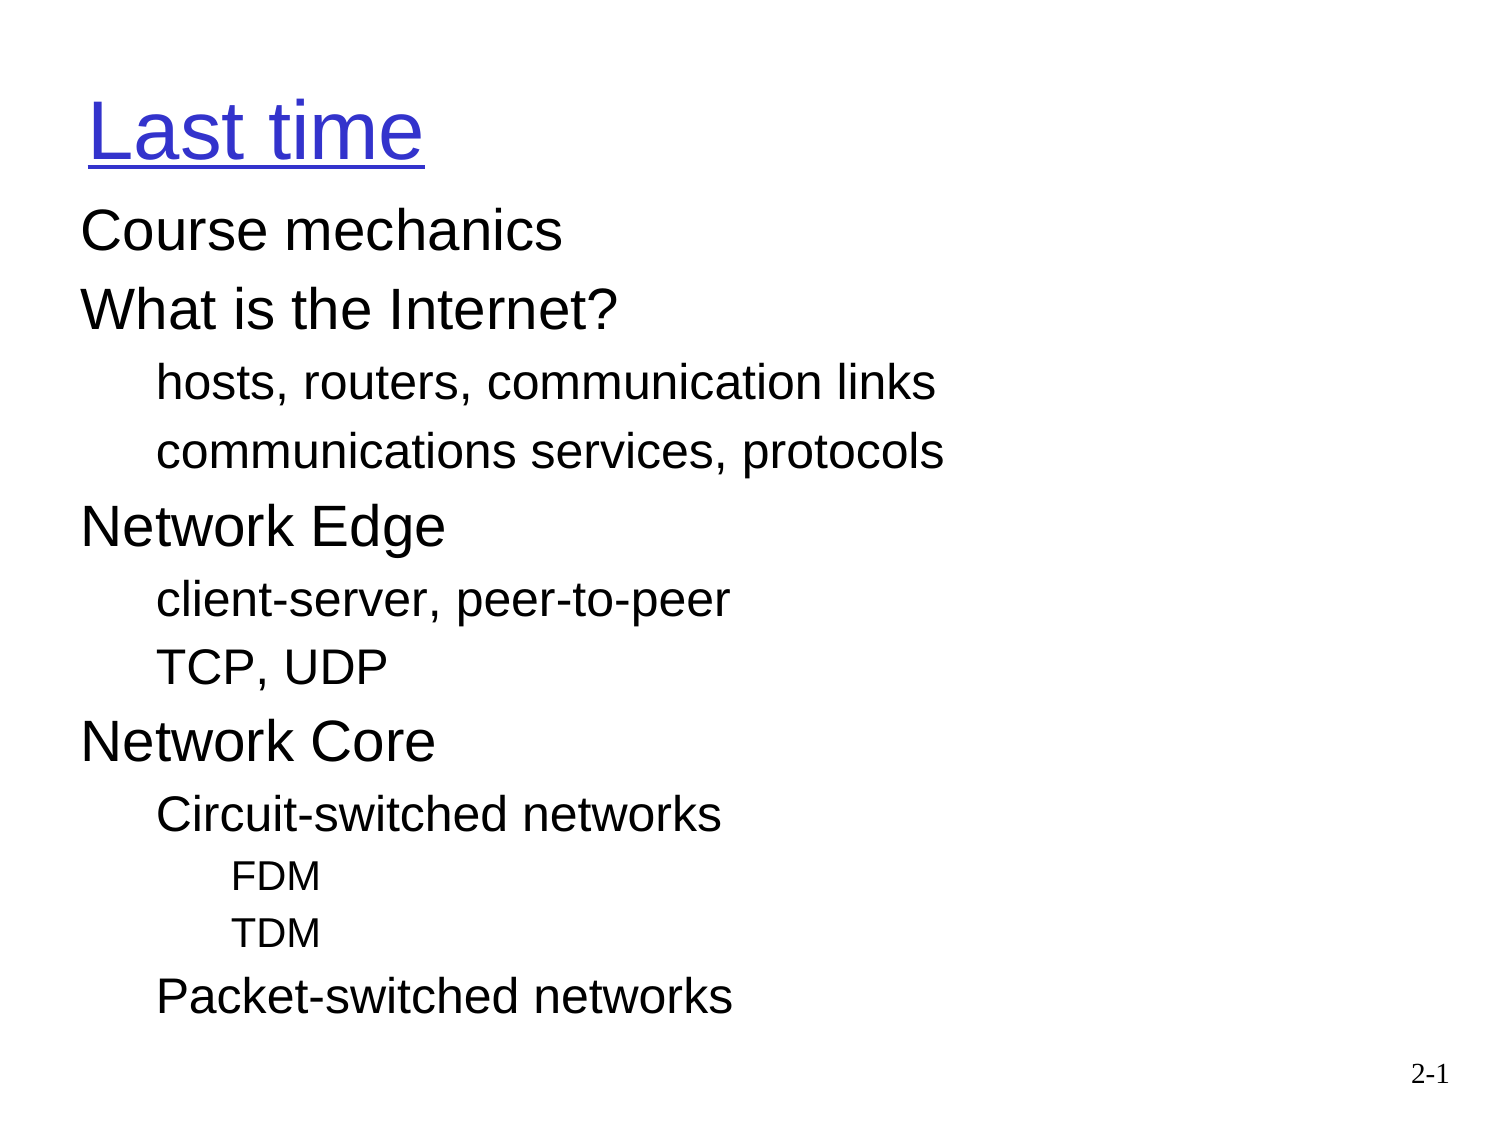

# Last time
Course mechanics
What is the Internet?
hosts, routers, communication links
communications services, protocols
Network Edge
client-server, peer-to-peer
TCP, UDP
Network Core
Circuit-switched networks
FDM
TDM
Packet-switched networks
1